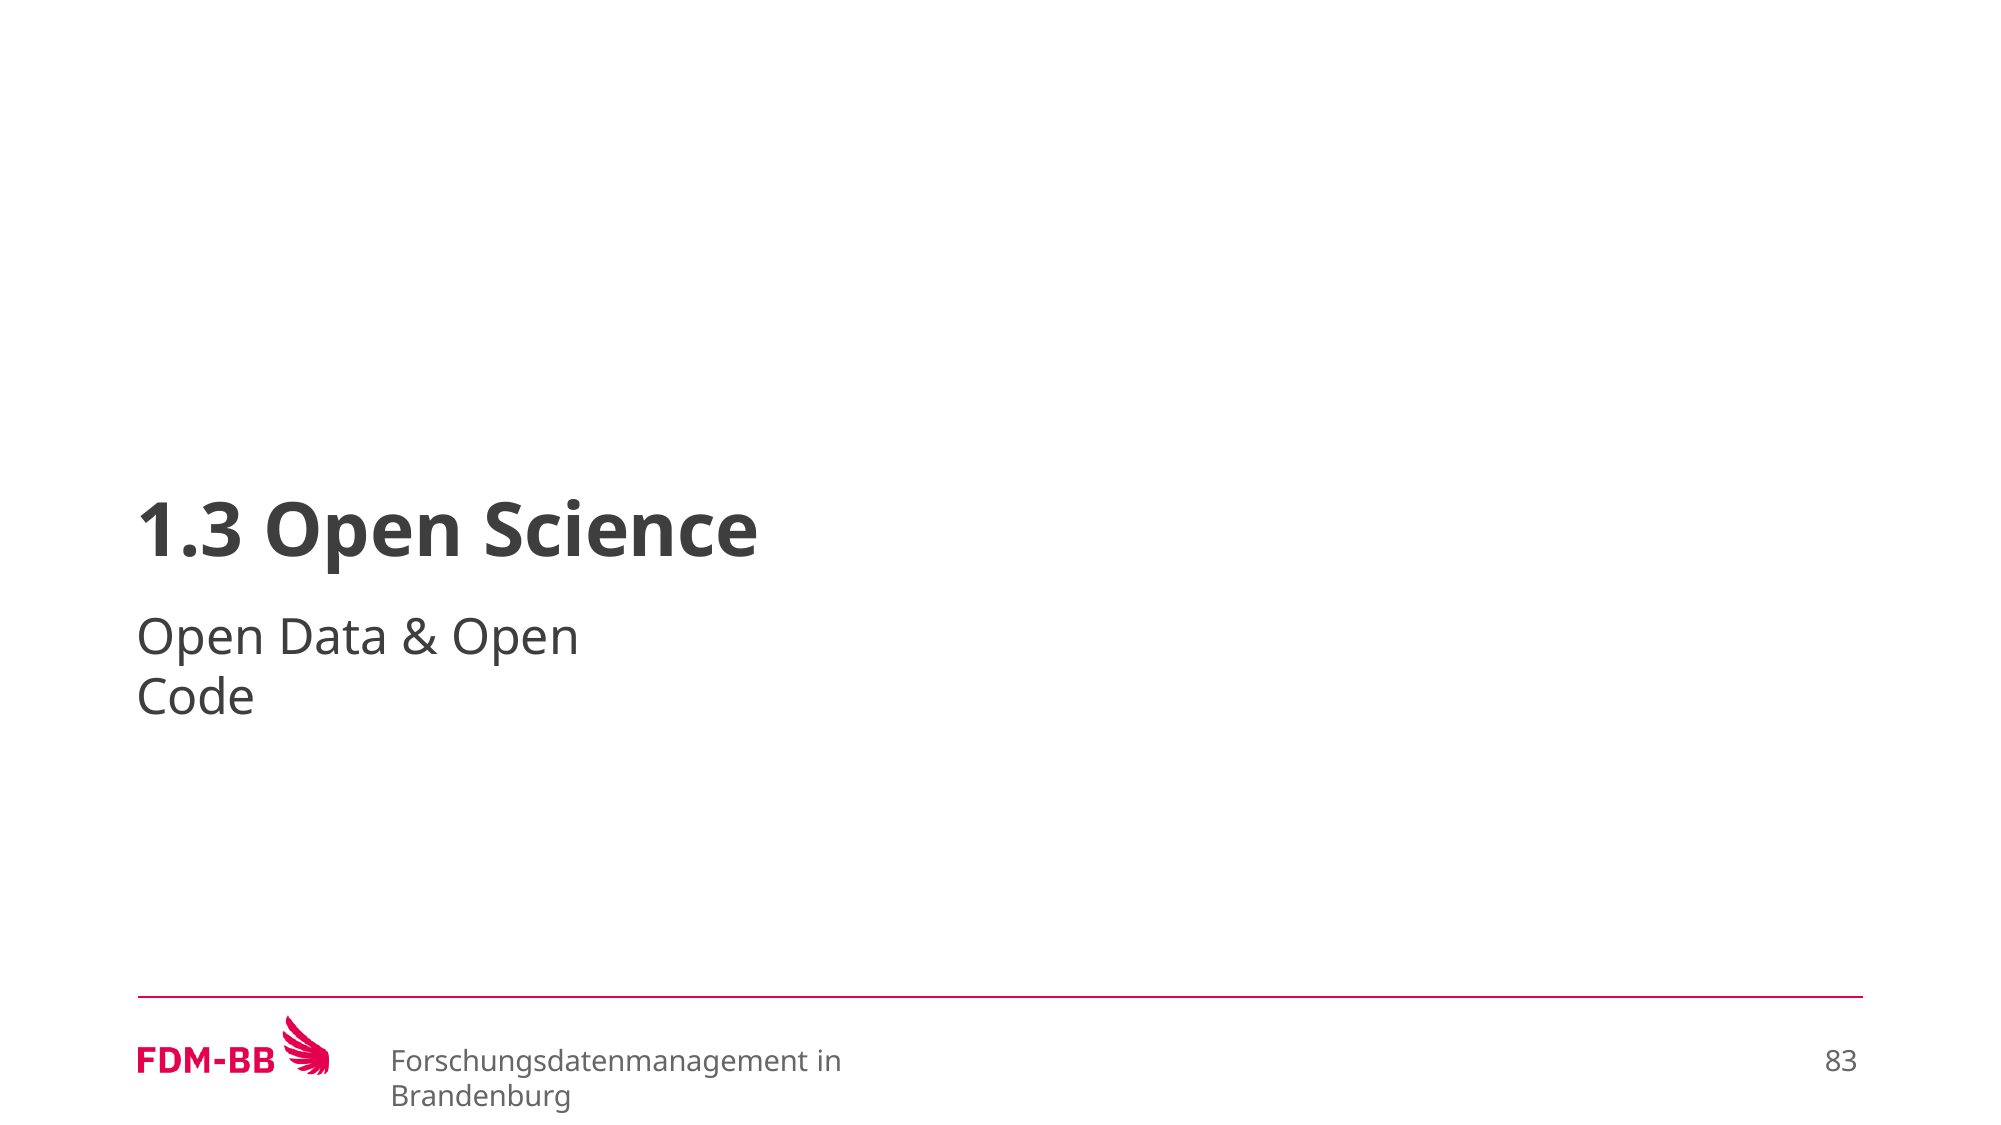

# 1.3 Open Science
Open Data & Open Code
Forschungsdatenmanagement in Brandenburg
52